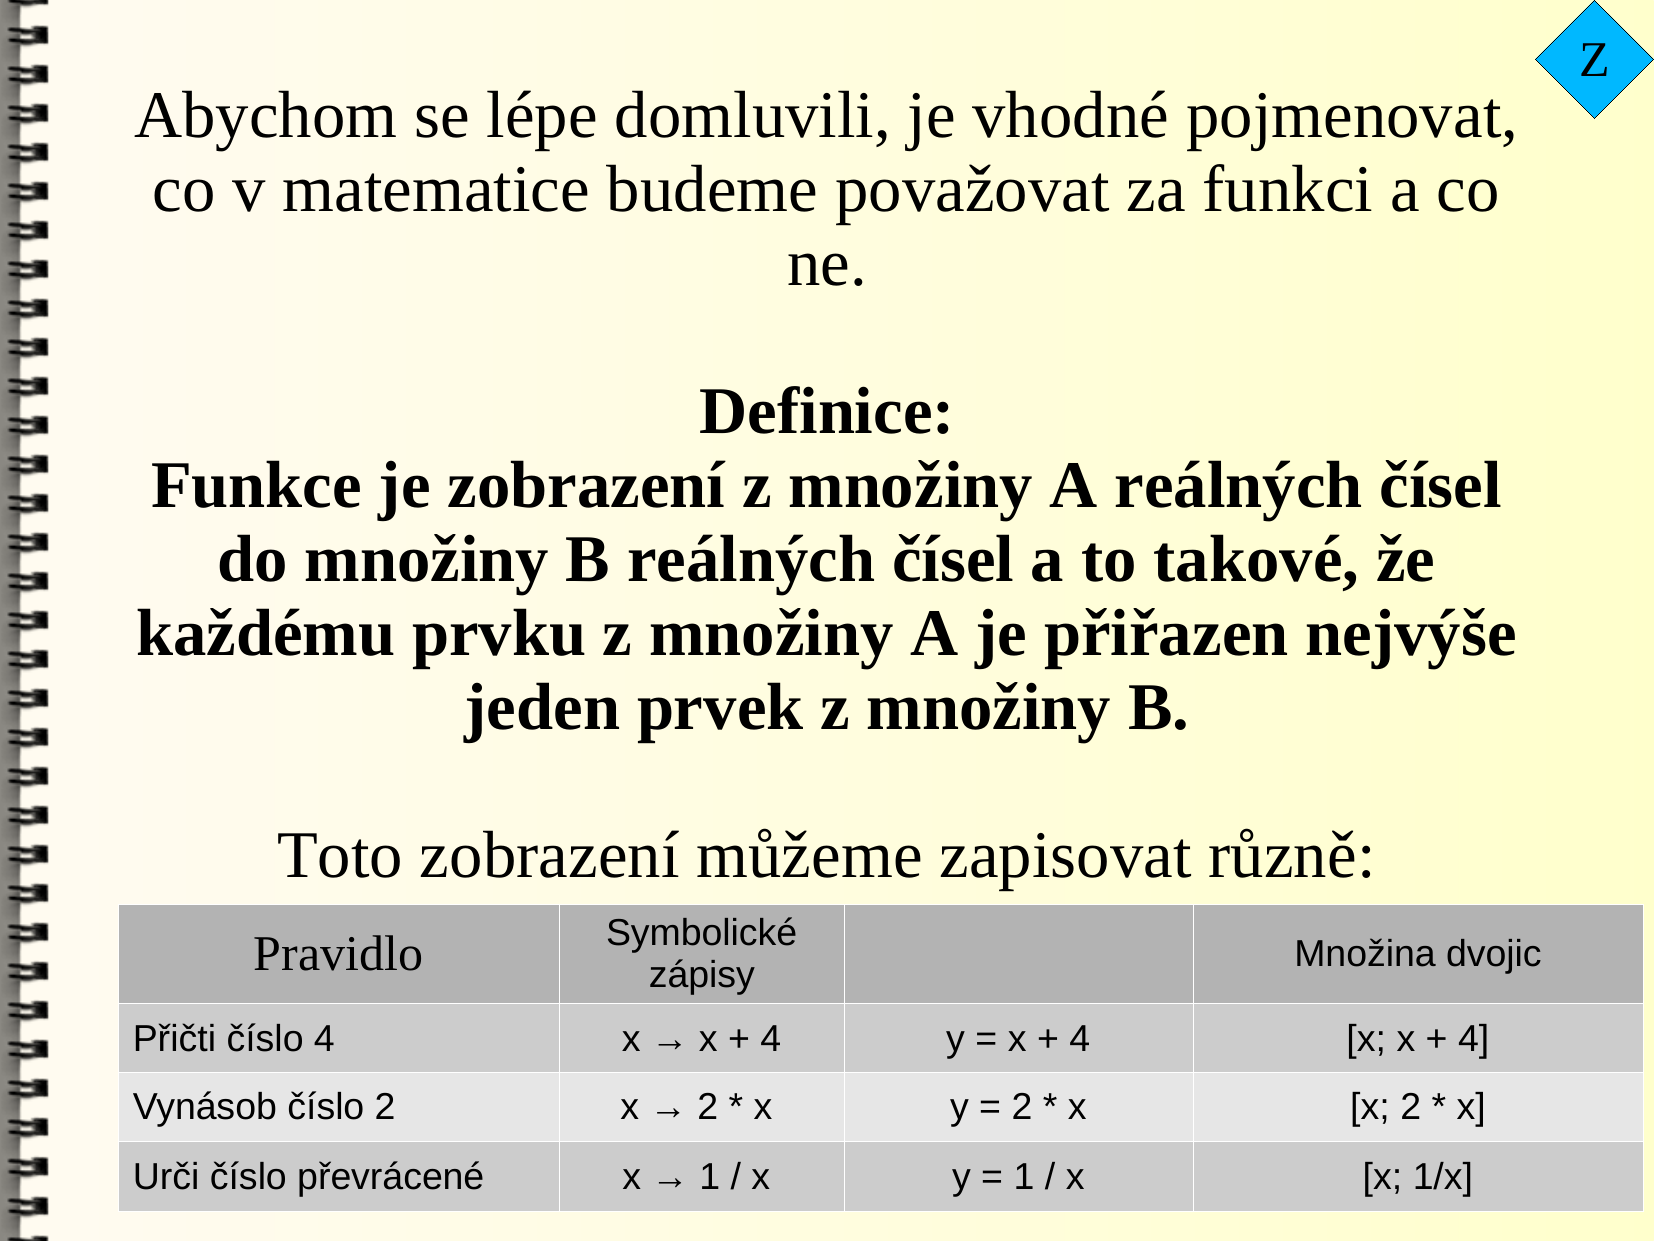

Z
# Abychom se lépe domluvili, je vhodné pojmenovat, co v matematice budeme považovat za funkci a co ne.
Definice:
Funkce je zobrazení z množiny A reálných čísel do množiny B reálných čísel a to takové, že každému prvku z množiny A je přiřazen nejvýše jeden prvek z množiny B.
Toto zobrazení můžeme zapisovat různě:
| Pravidlo | Symbolické zápisy | | Množina dvojic |
| --- | --- | --- | --- |
| Přičti číslo 4 | x → x + 4 | y = x + 4 | [x; x + 4] |
| Vynásob číslo 2 | x → 2 \* x | y = 2 \* x | [x; 2 \* x] |
| Urči číslo převrácené | x → 1 / x | y = 1 / x | [x; 1/x] |